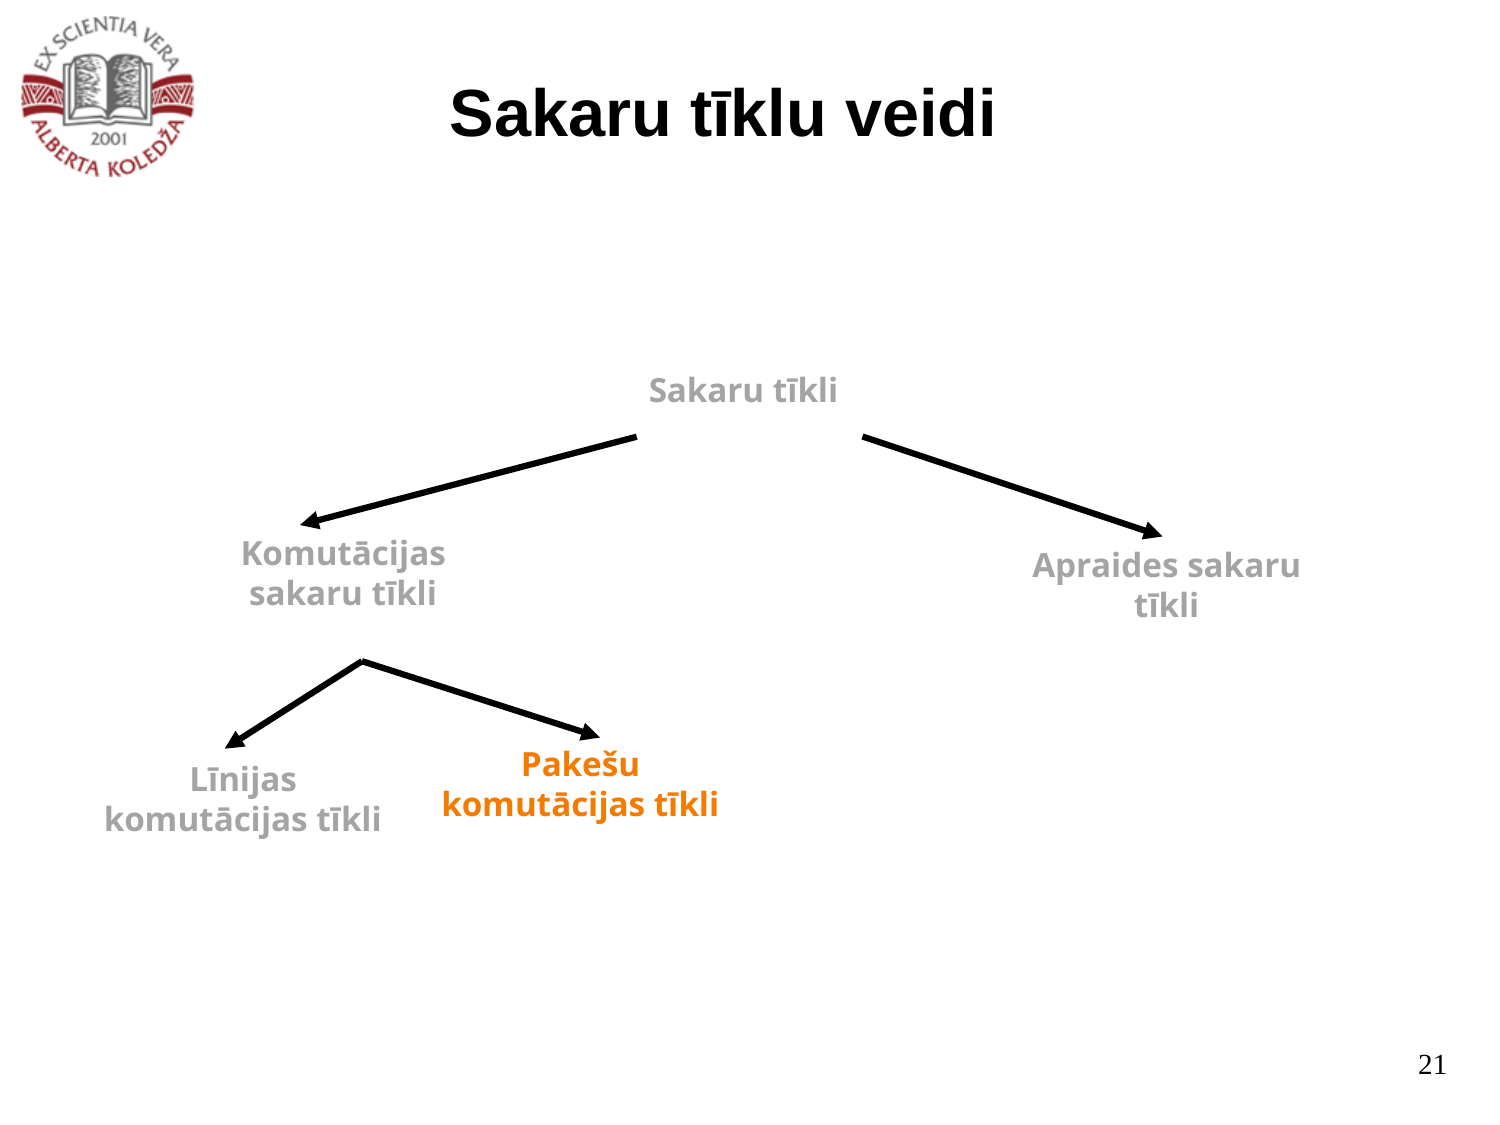

# Sakaru tīklu veidi
Sakaru tīkli
Komutācijas sakaru tīkli
Apraides sakaru tīkli
Pakešu komutācijas tīkli
Līnijas komutācijas tīkli